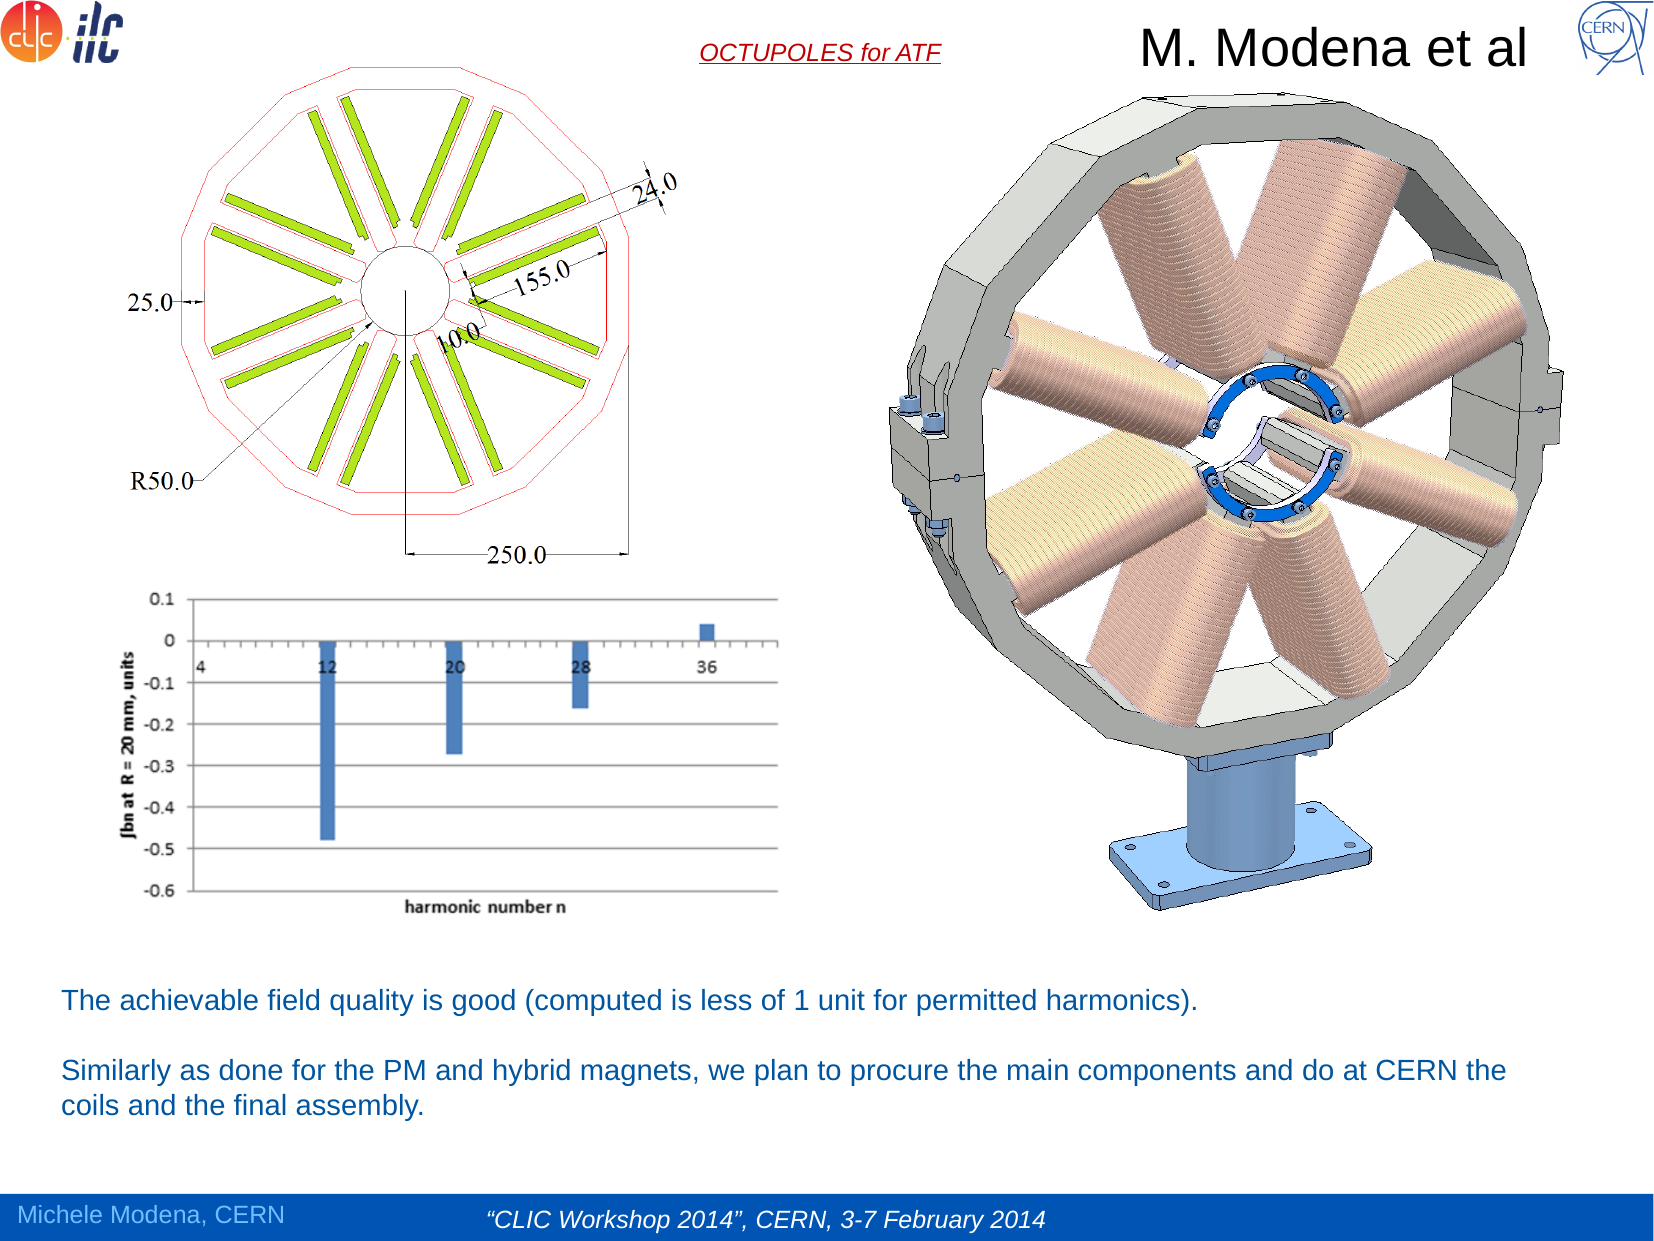

M. Modena et al
OCTUPOLES for ATF
The achievable field quality is good (computed is less of 1 unit for permitted harmonics).
Similarly as done for the PM and hybrid magnets, we plan to procure the main components and do at CERN the coils and the final assembly.